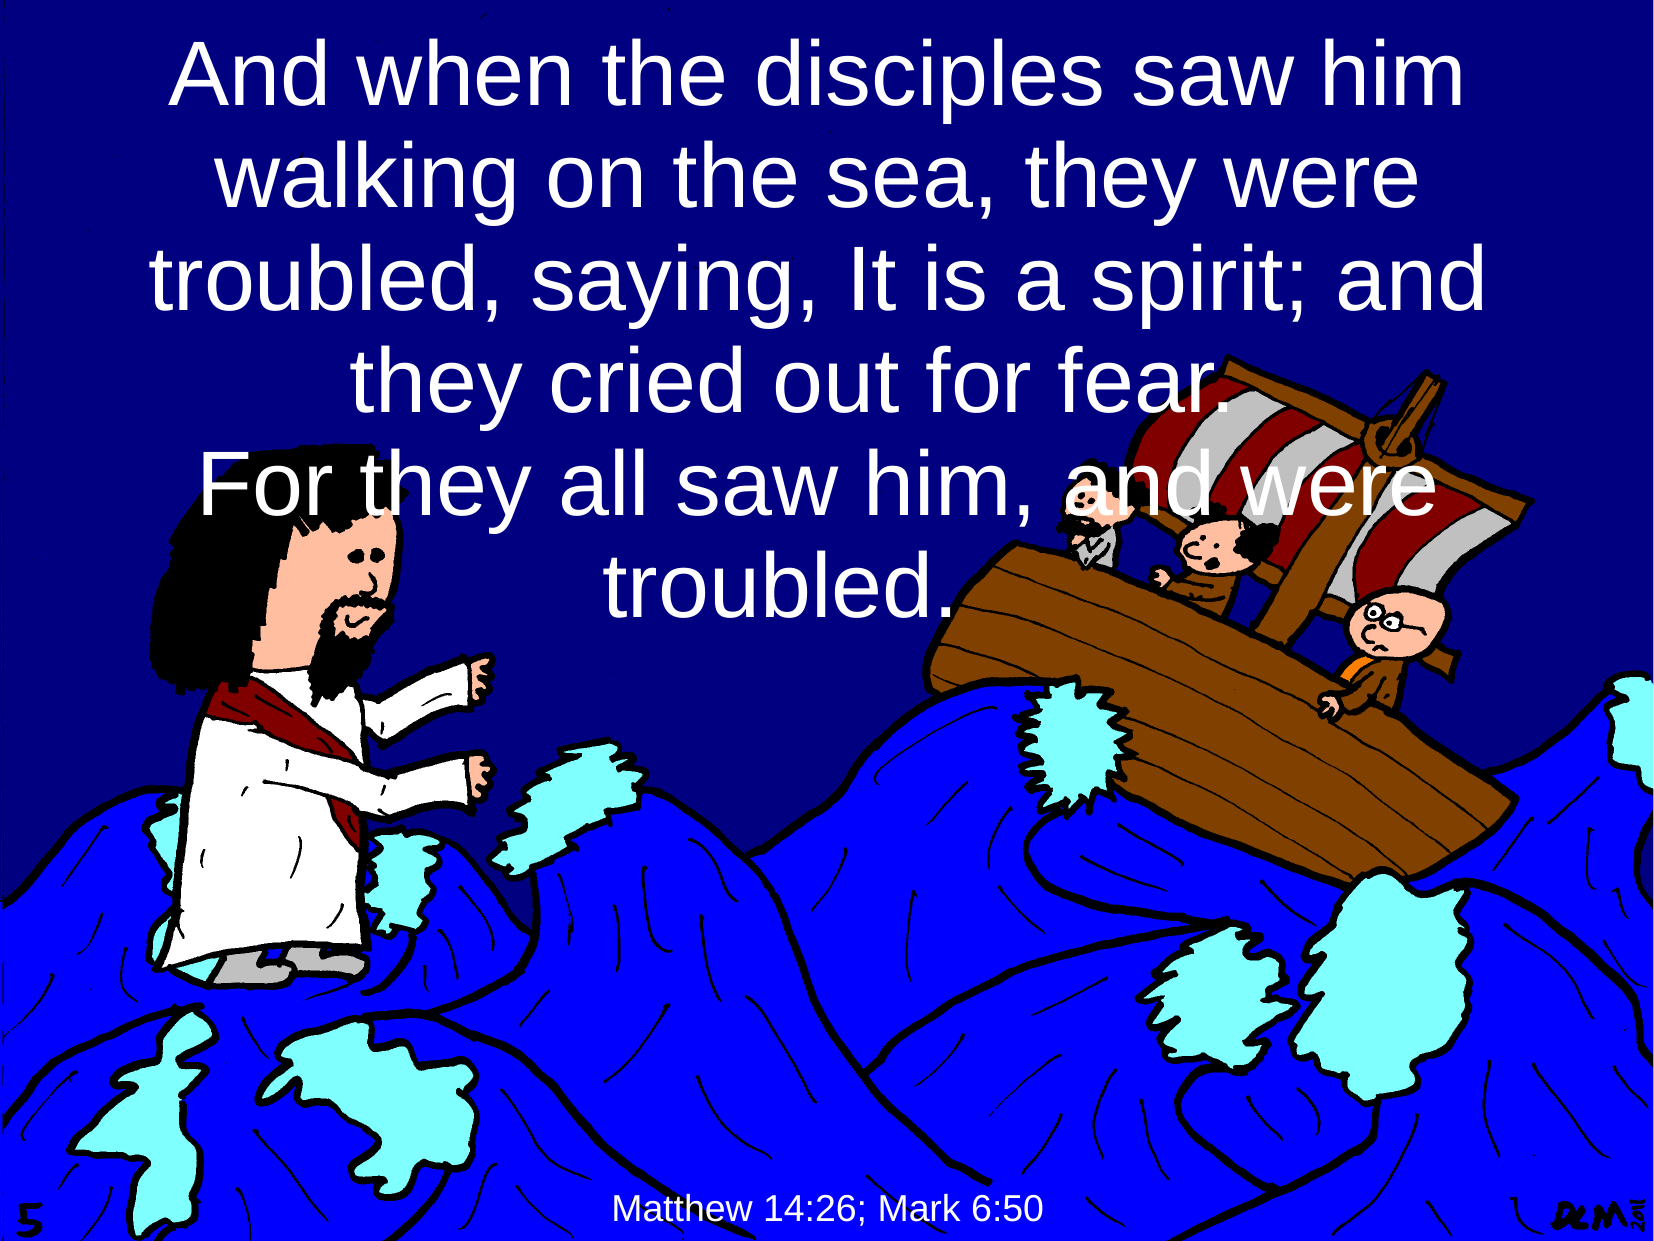

# And when the disciples saw him walking on the sea, they were troubled, saying, It is a spirit; and they cried out for fear. For they all saw him, and were troubled.
Matthew 14:26; Mark 6:50